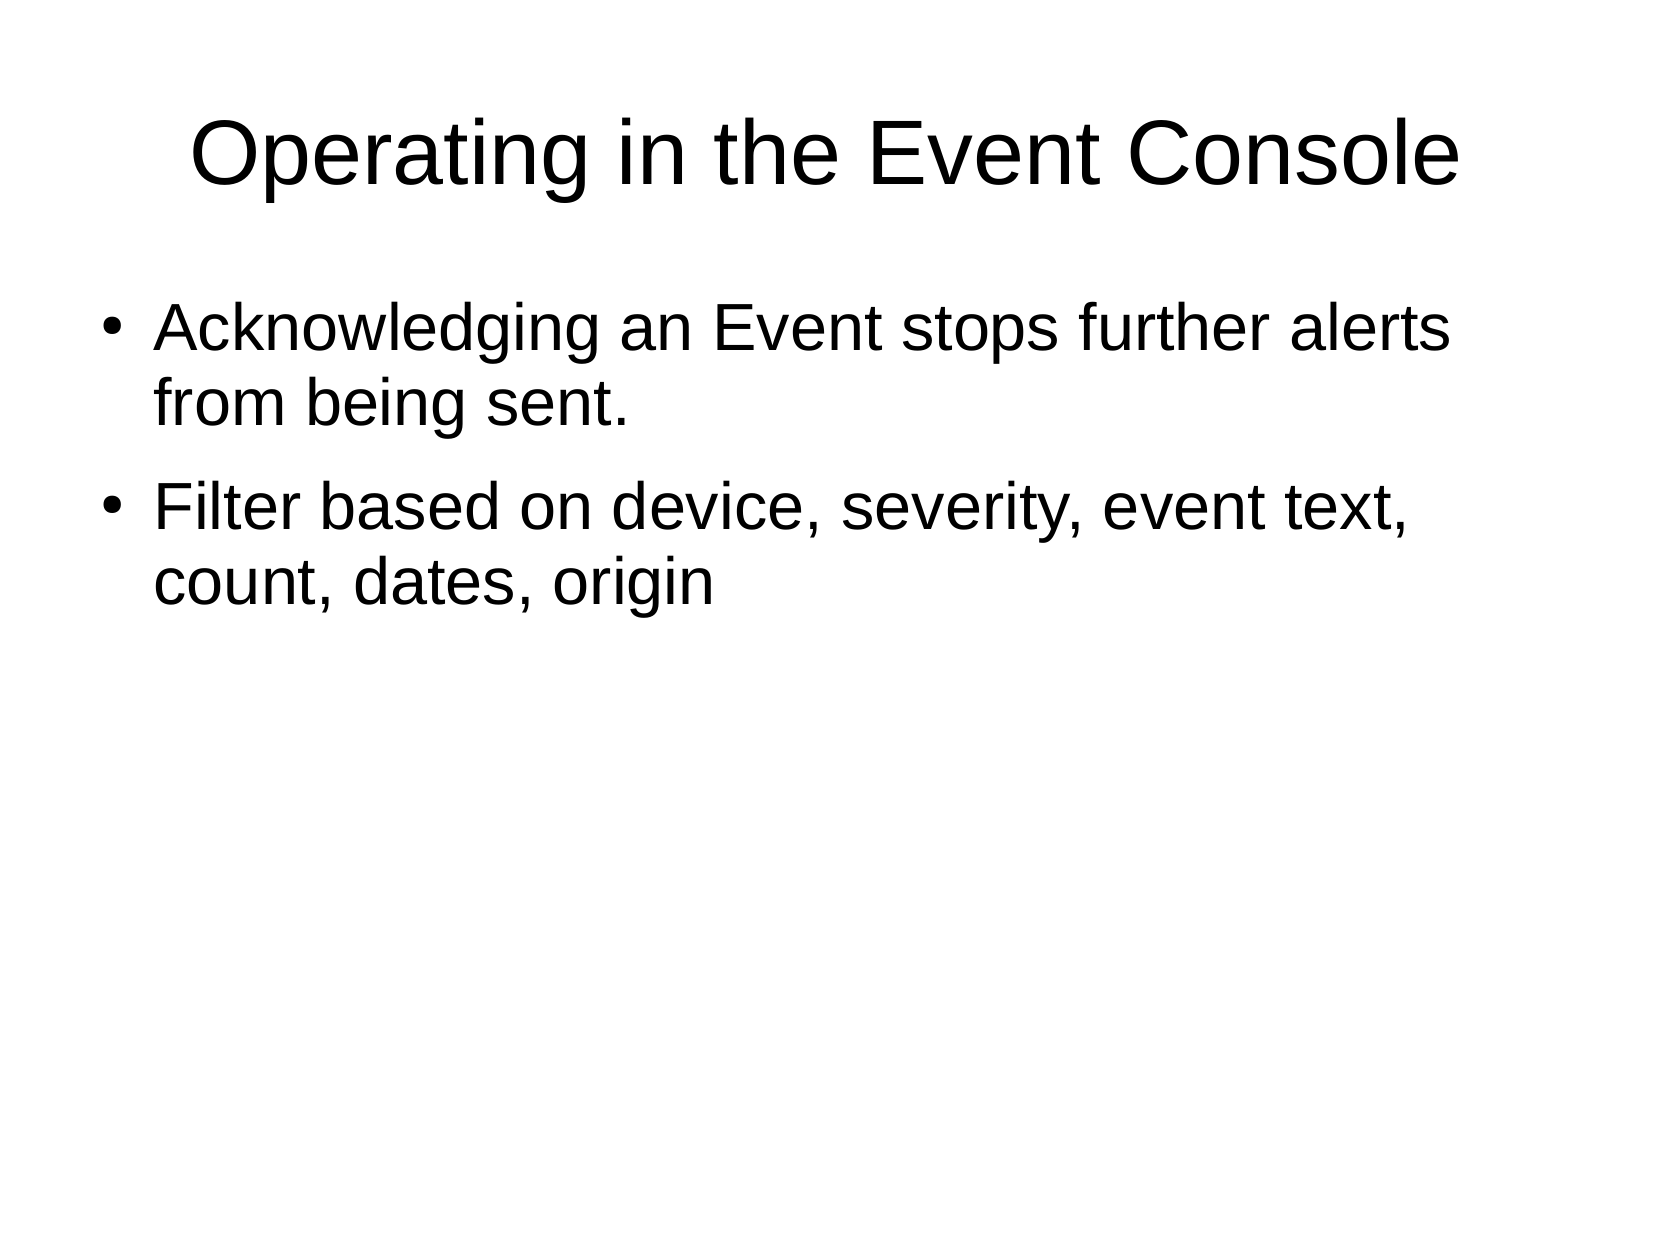

# Operating in the Event Console
Acknowledging an Event stops further alerts from being sent.
Filter based on device, severity, event text, count, dates, origin